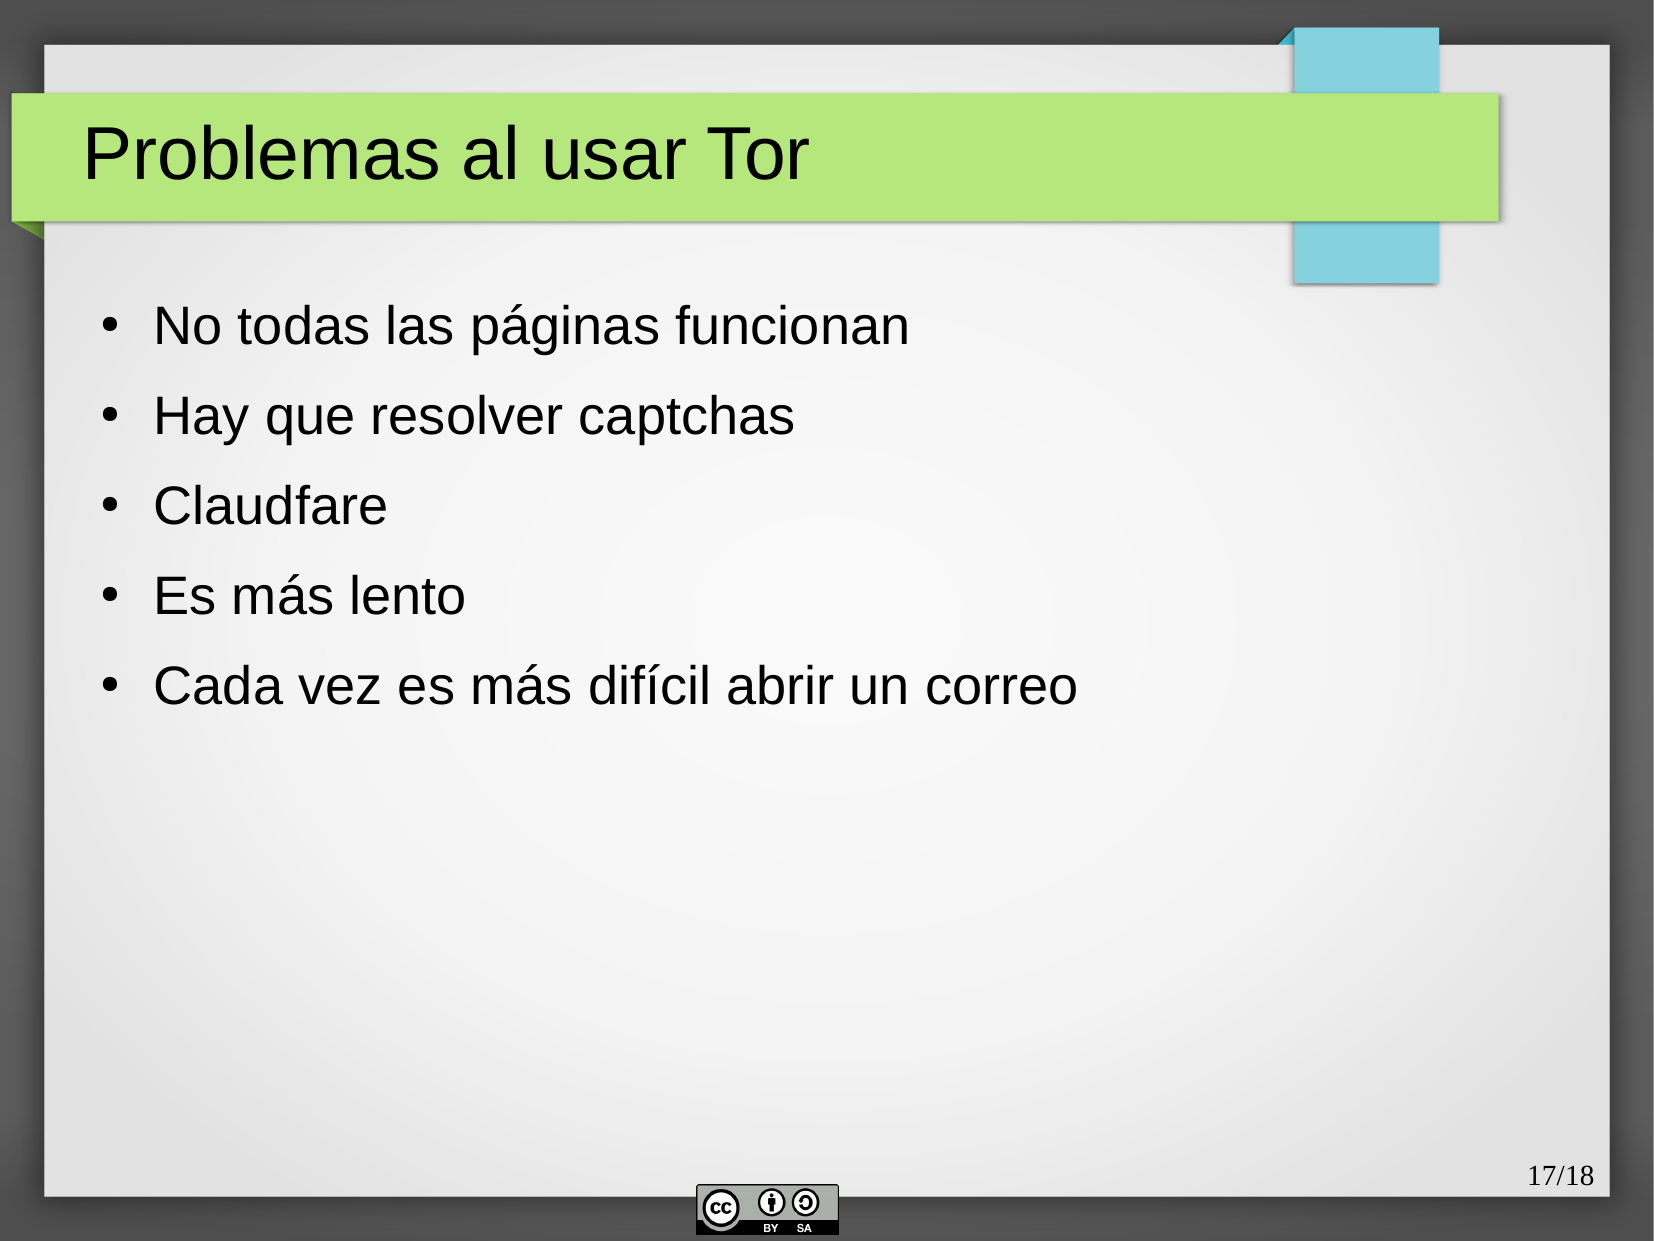

# Problemas al usar Tor
No todas las páginas funcionan
Hay que resolver captchas
Claudfare
Es más lento
Cada vez es más difícil abrir un correo
17